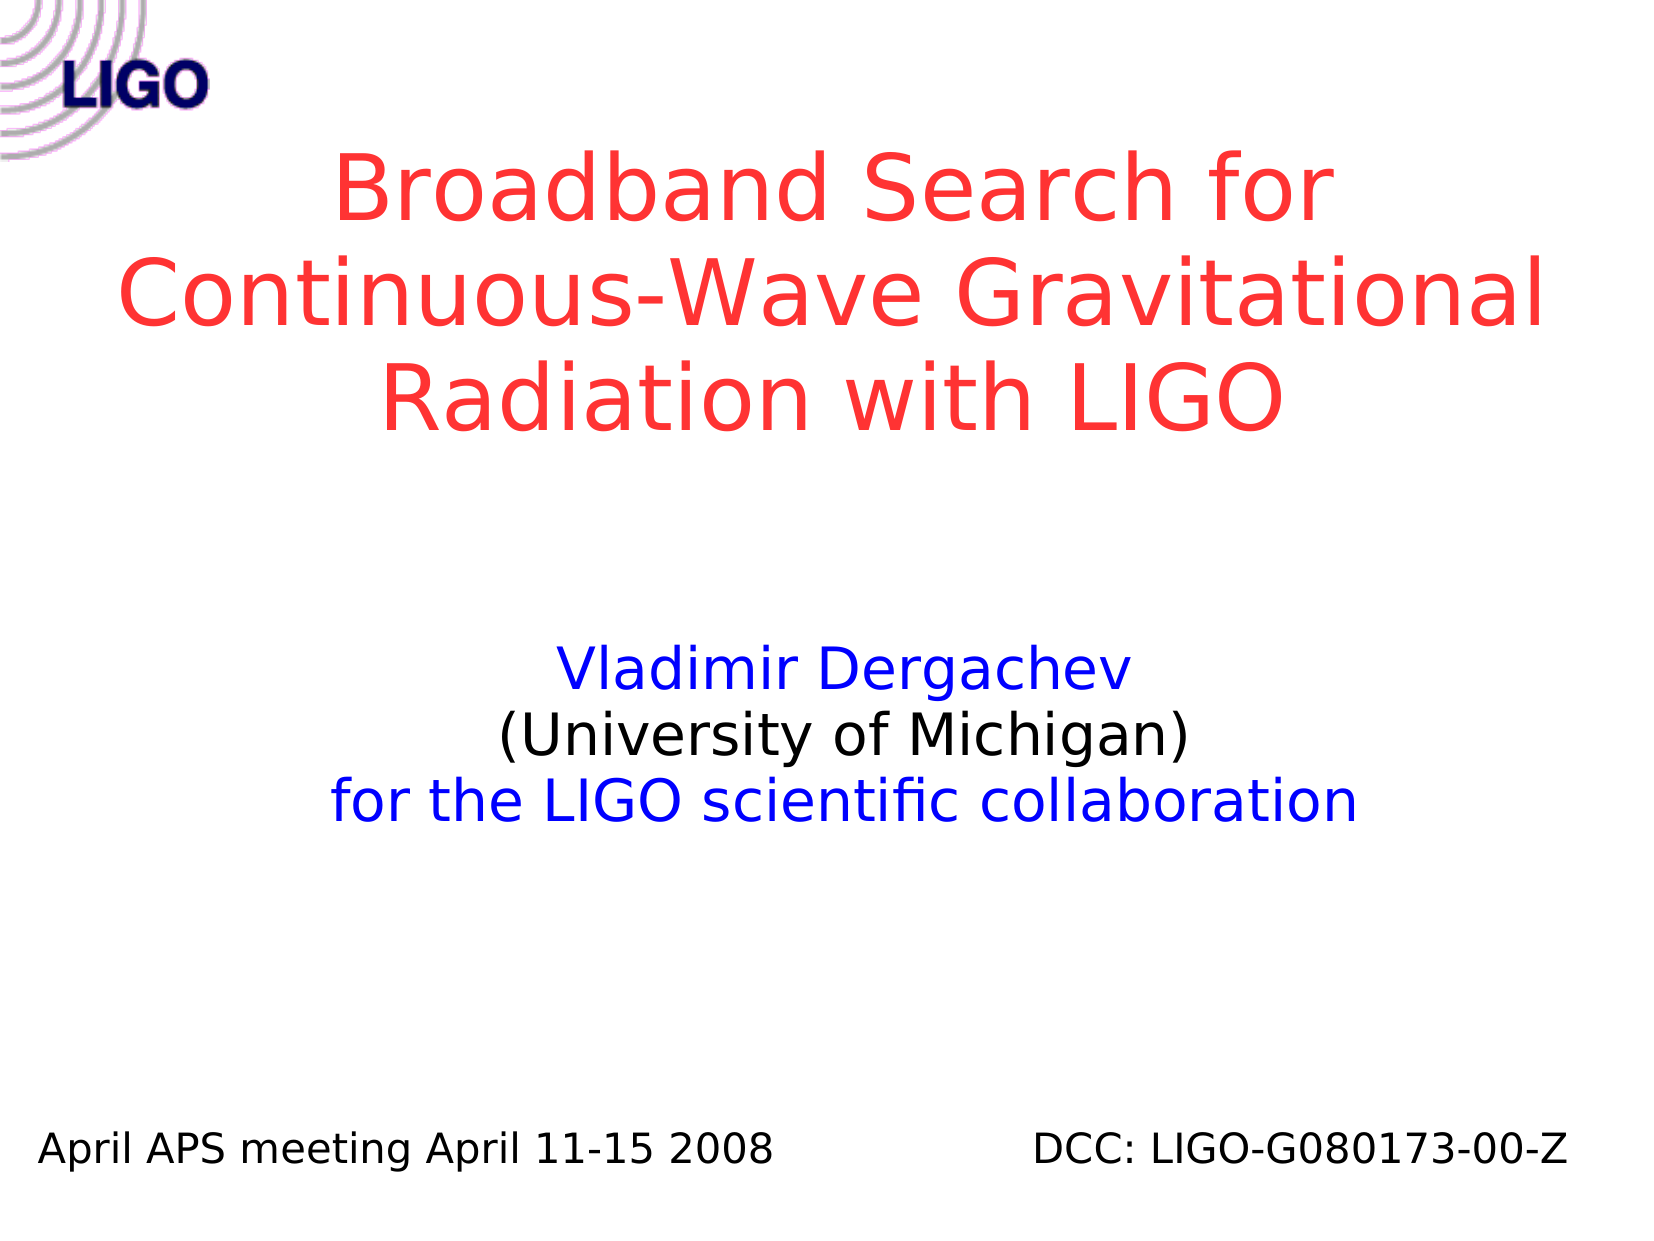

# Broadband Search for Continuous-Wave Gravitational Radiation with LIGO
Vladimir Dergachev
(University of Michigan)
for the LIGO scientific collaboration
April APS meeting April 11-15 2008
DCC: LIGO-G080173-00-Z